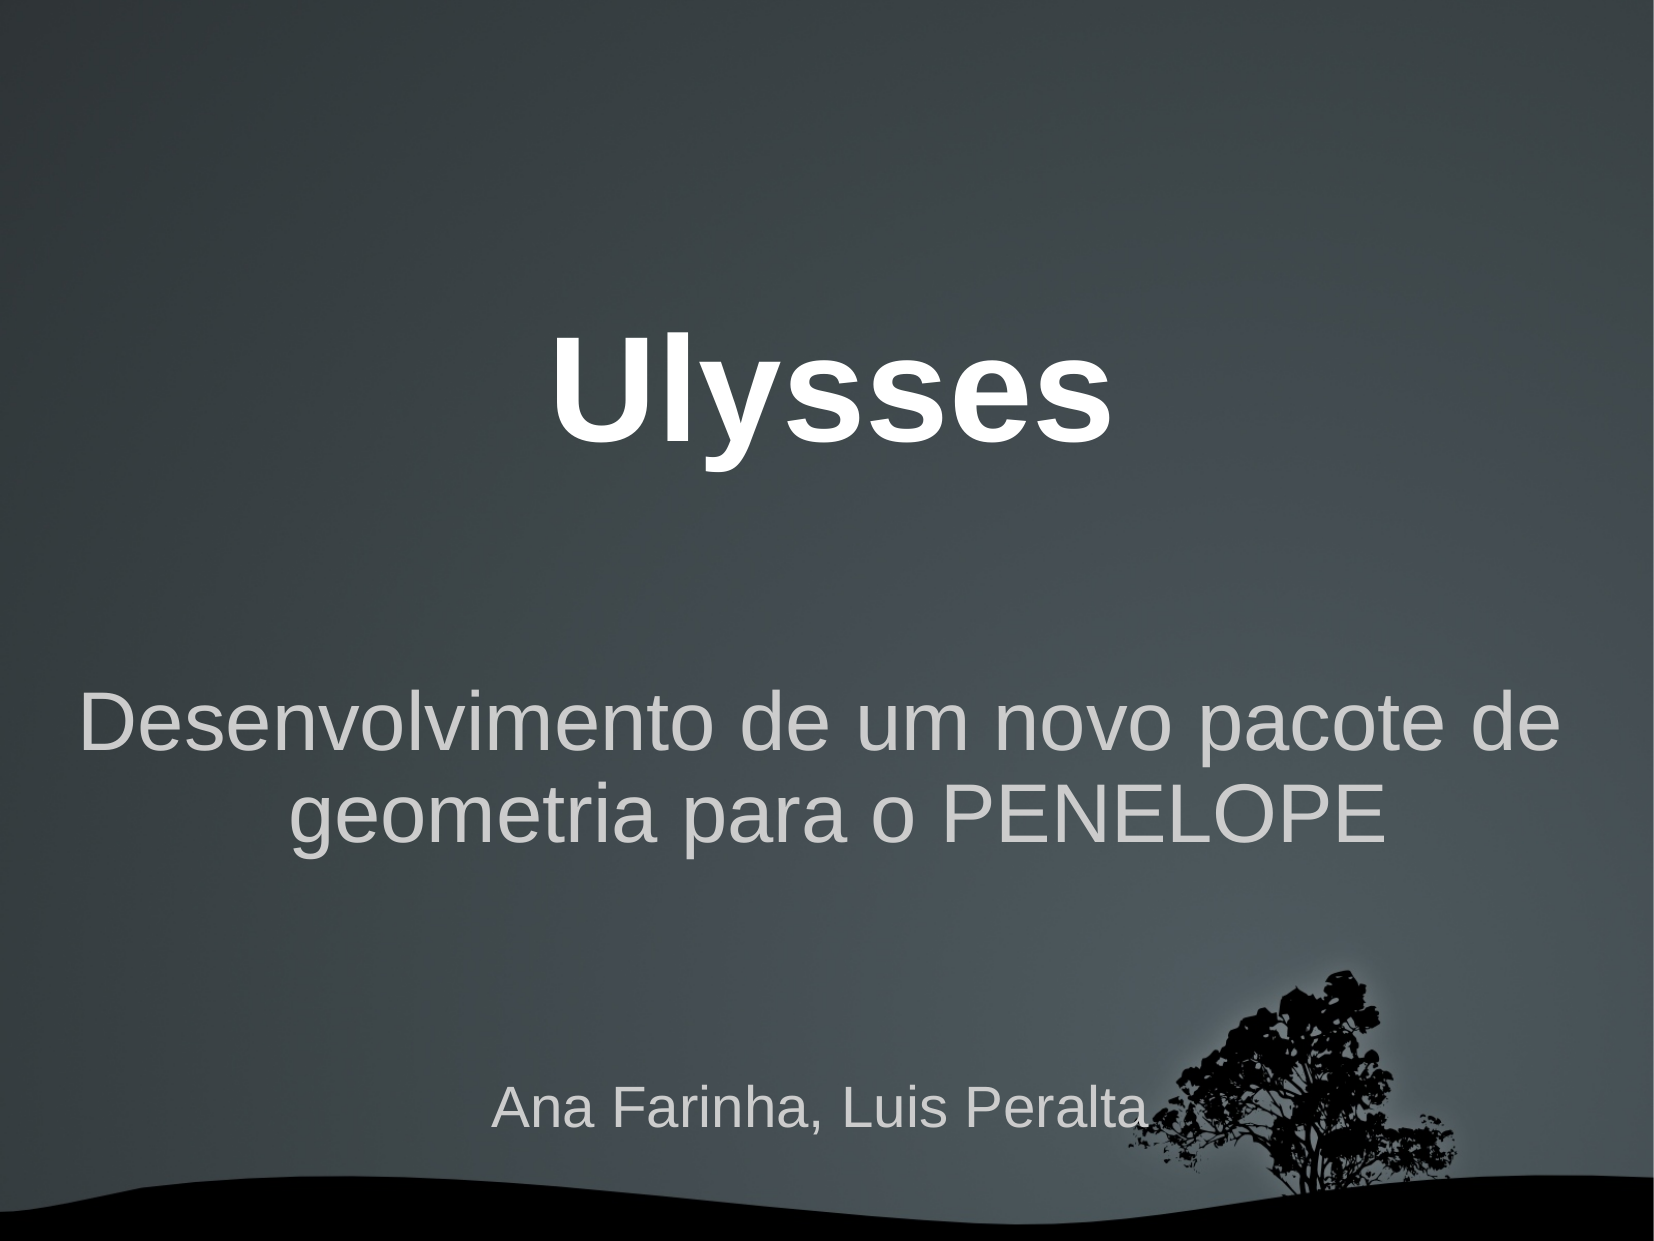

# Ulysses
Desenvolvimento de um novo pacote de geometria para o PENELOPE
Ana Farinha, Luis Peralta